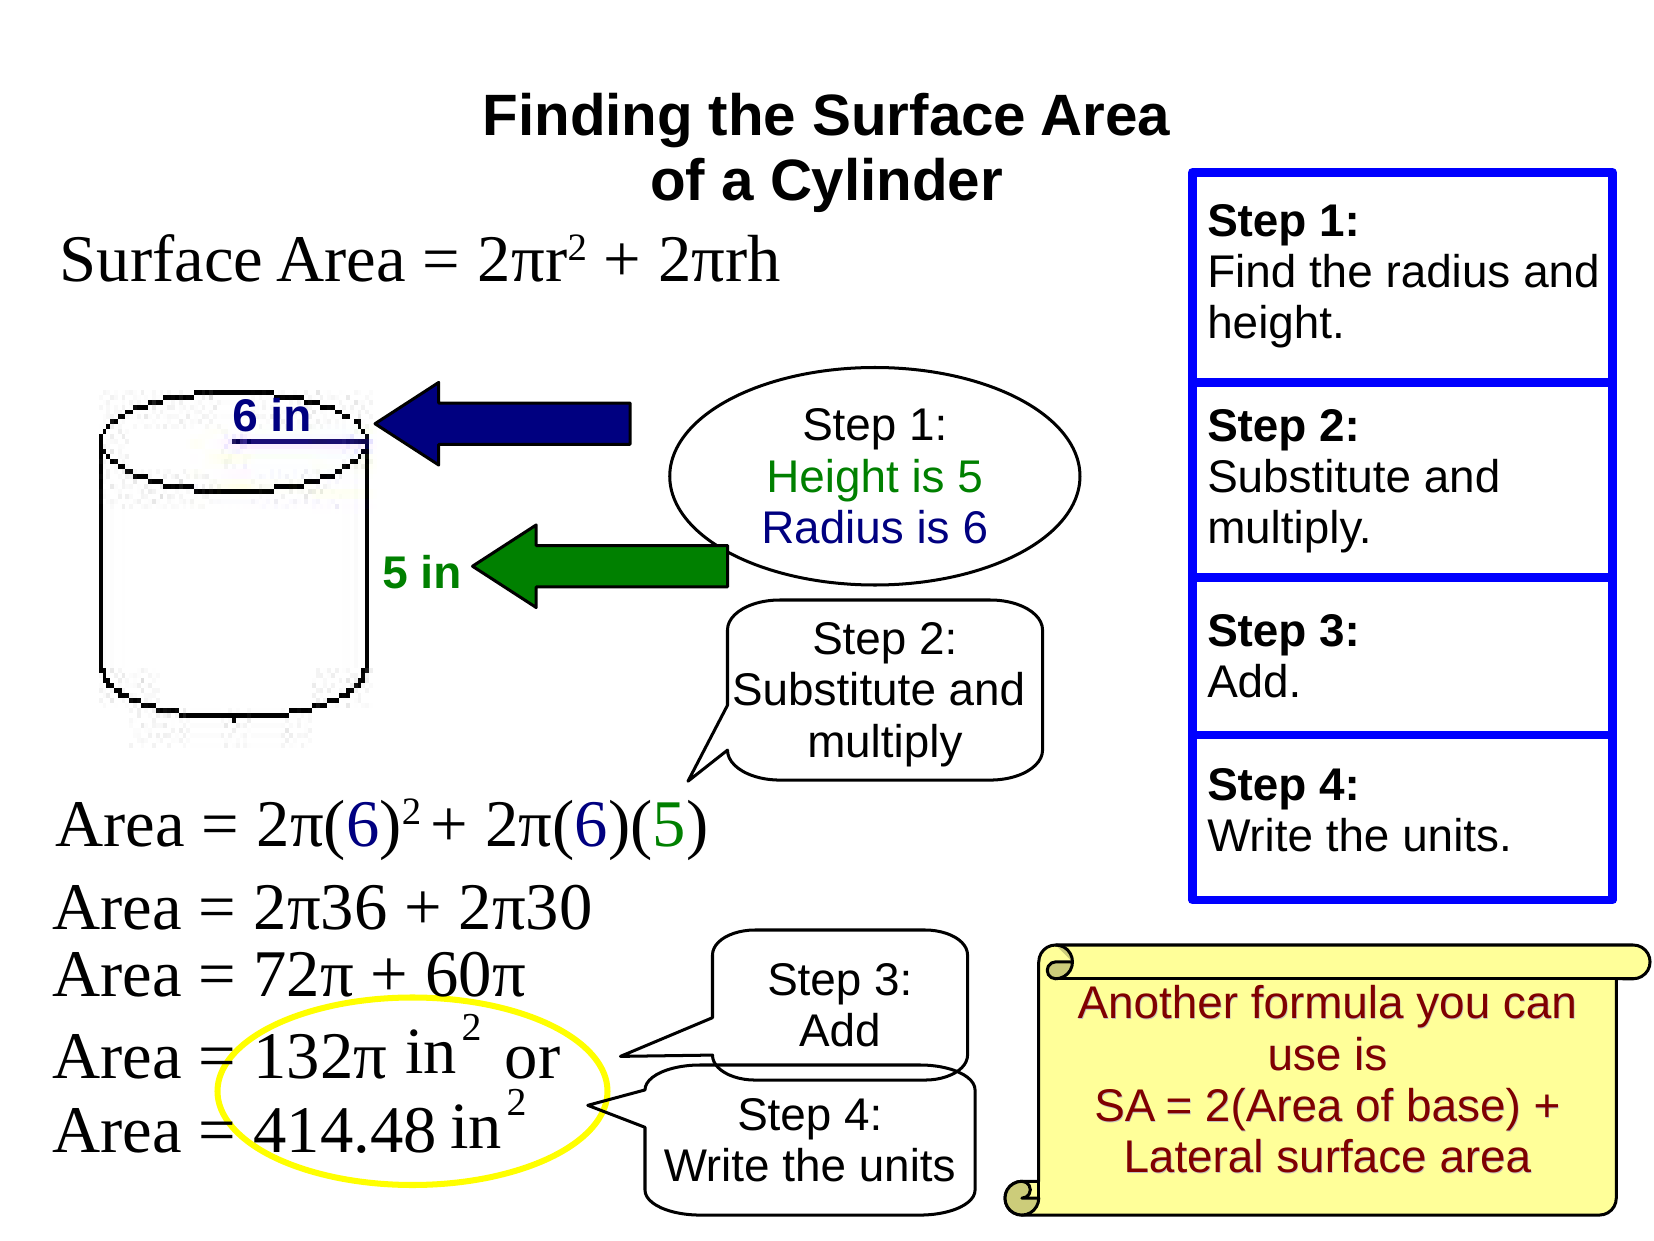

Finding the Surface Area of a Cylinder
Step 1:
Find the radius and height.
Step 2:
Substitute and multiply.
Step 3:
Add.
Step 4:
Write the units.
Surface Area = 2πr2 + 2πrh
Step 1:
Height is 5
Radius is 6
6 in
5 in
Step 2:
Substitute and
multiply
Area = 2π(6)2 + 2π(6)(5)
Area = 2π36 + 2π30
Area = 72π + 60π
Step 3:
Add
Area = 132π or
Area = 414.48
Another formula you can use is
SA = 2(Area of base) + Lateral surface area
Step 4:
Write the units